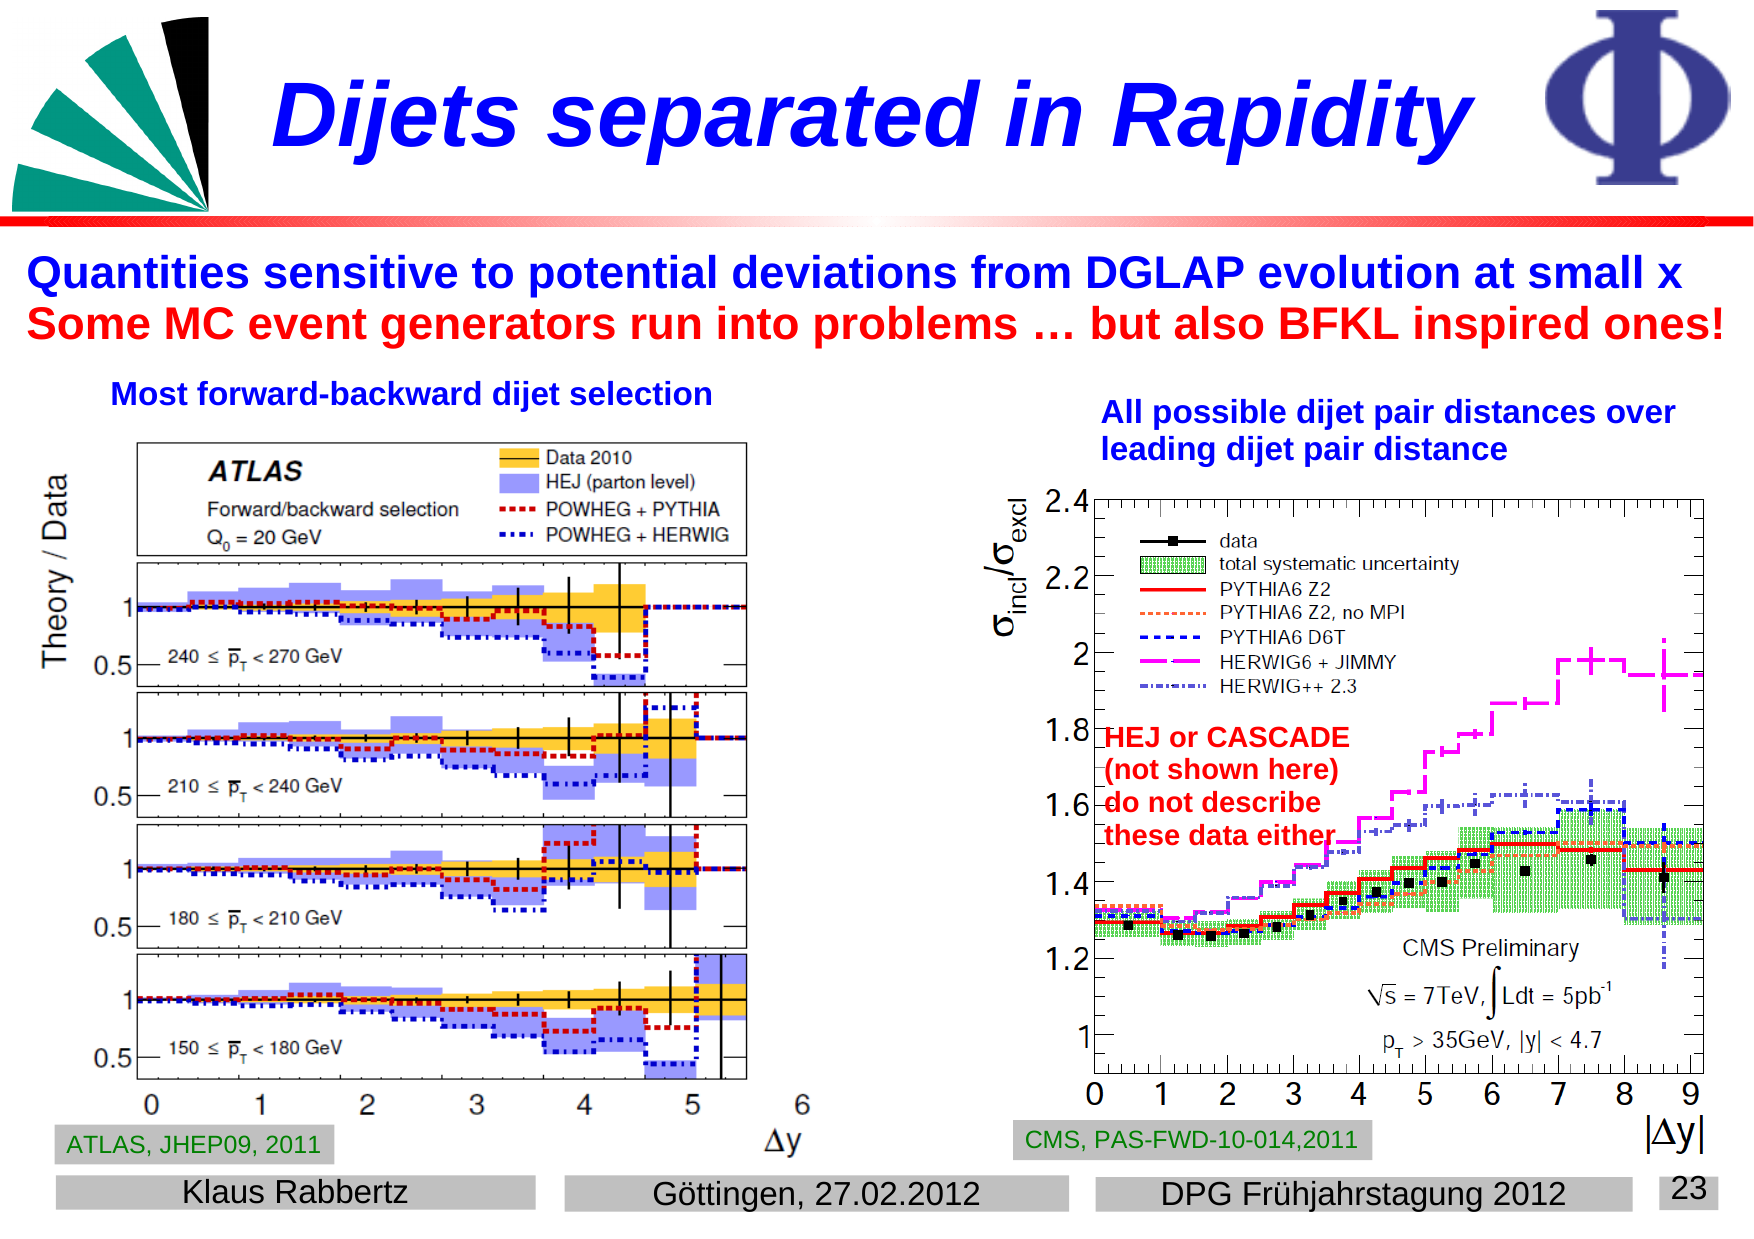

# Dijets separated in Rapidity
Quantities sensitive to potential deviations from DGLAP evolution at small x
Some MC event generators run into problems … but also BFKL inspired ones!
Most forward-backward dijet selection
All possible dijet pair distances over
leading dijet pair distance
HEJ or CASCADE
(not shown here)
do not describe
these data either
CMS, PAS-FWD-10-014,2011
ATLAS, JHEP09, 2011